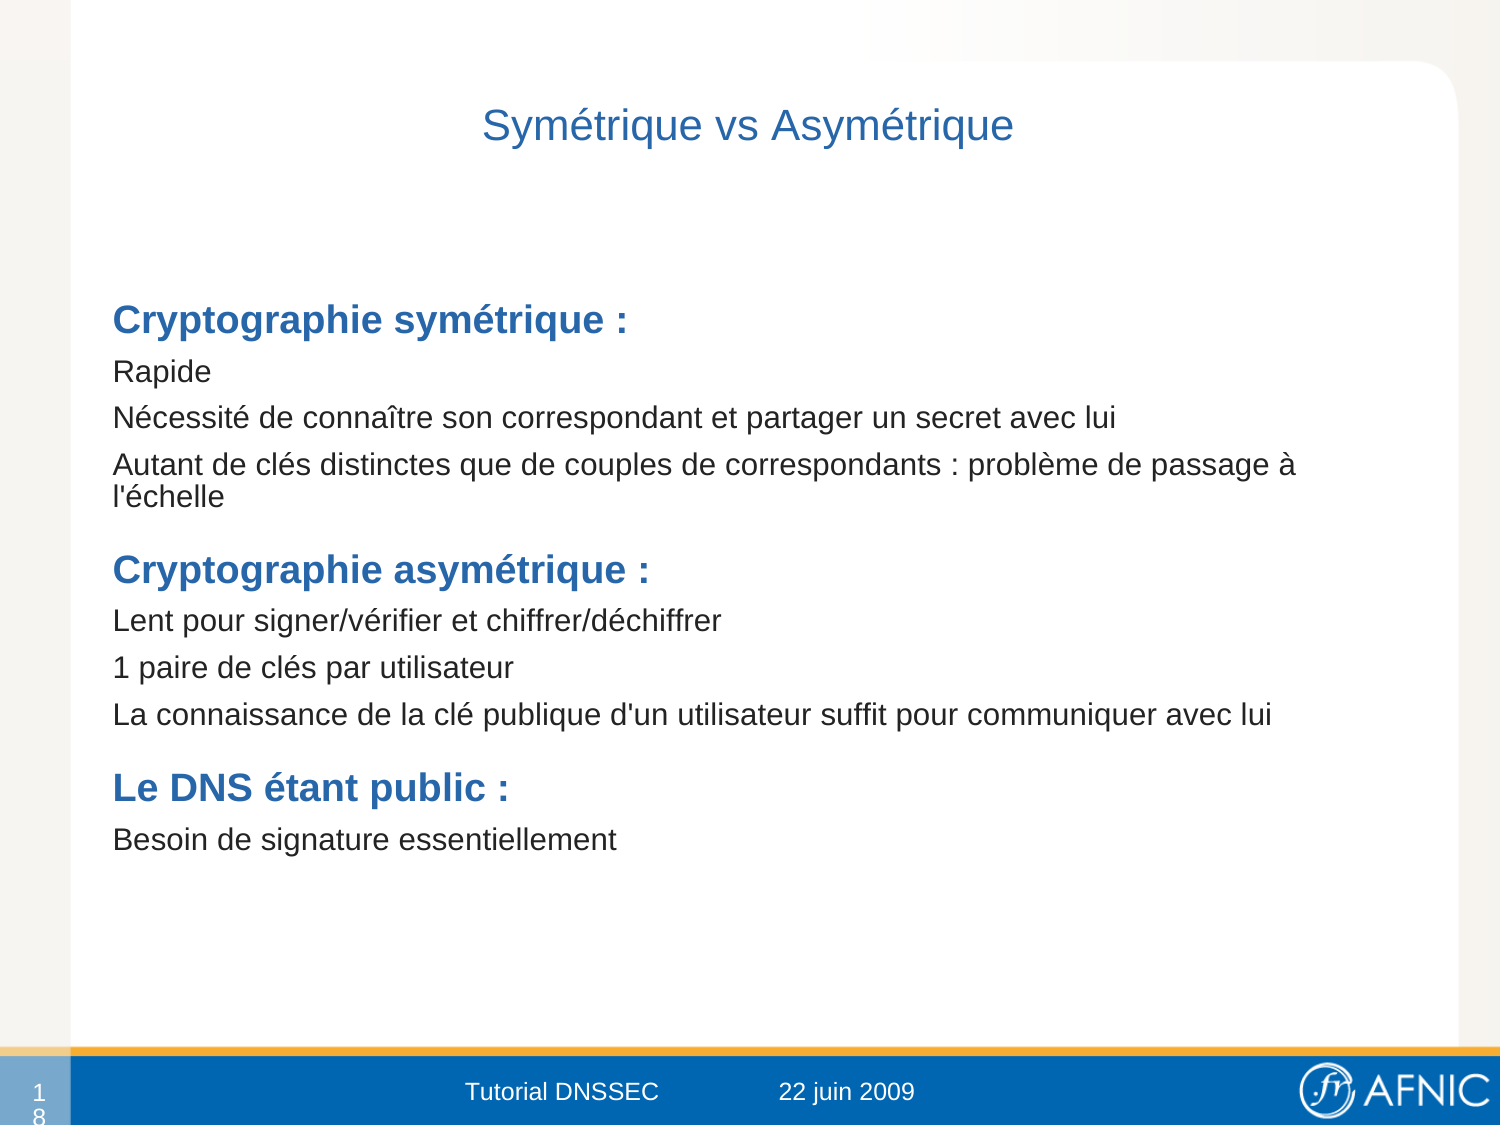

# Symétrique vs Asymétrique
Cryptographie symétrique :
Rapide
Nécessité de connaître son correspondant et partager un secret avec lui
Autant de clés distinctes que de couples de correspondants : problème de passage à l'échelle
Cryptographie asymétrique :
Lent pour signer/vérifier et chiffrer/déchiffrer
1 paire de clés par utilisateur
La connaissance de la clé publique d'un utilisateur suffit pour communiquer avec lui
Le DNS étant public :
Besoin de signature essentiellement